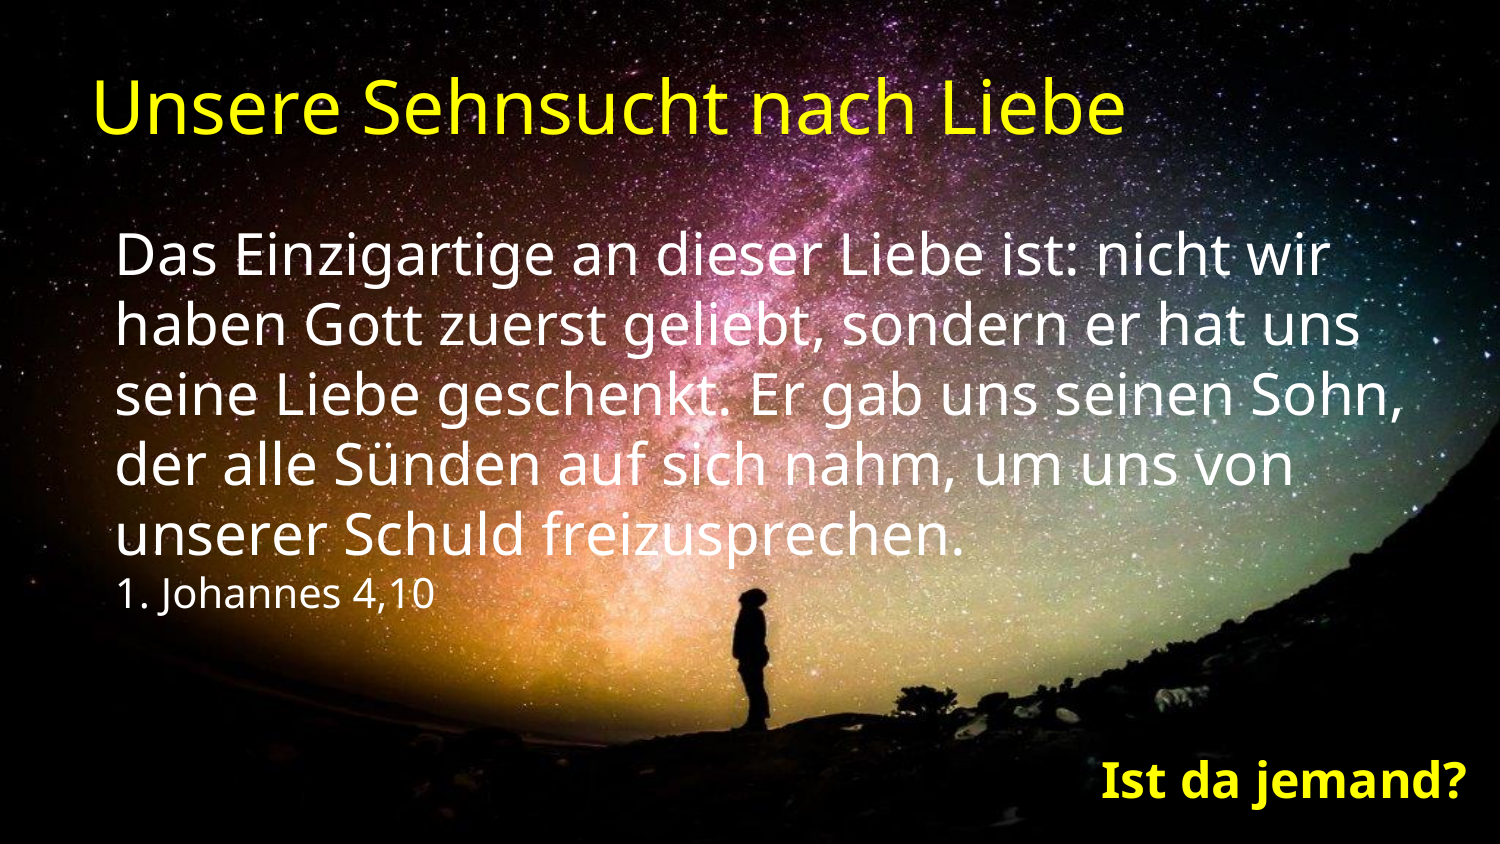

# Unsere Sehnsucht nach Liebe
Das Einzigartige an dieser Liebe ist: nicht wir haben Gott zuerst geliebt, sondern er hat uns seine Liebe geschenkt. Er gab uns seinen Sohn, der alle Sünden auf sich nahm, um uns von unserer Schuld freizusprechen.
1. Johannes 4,10
Ist da jemand?